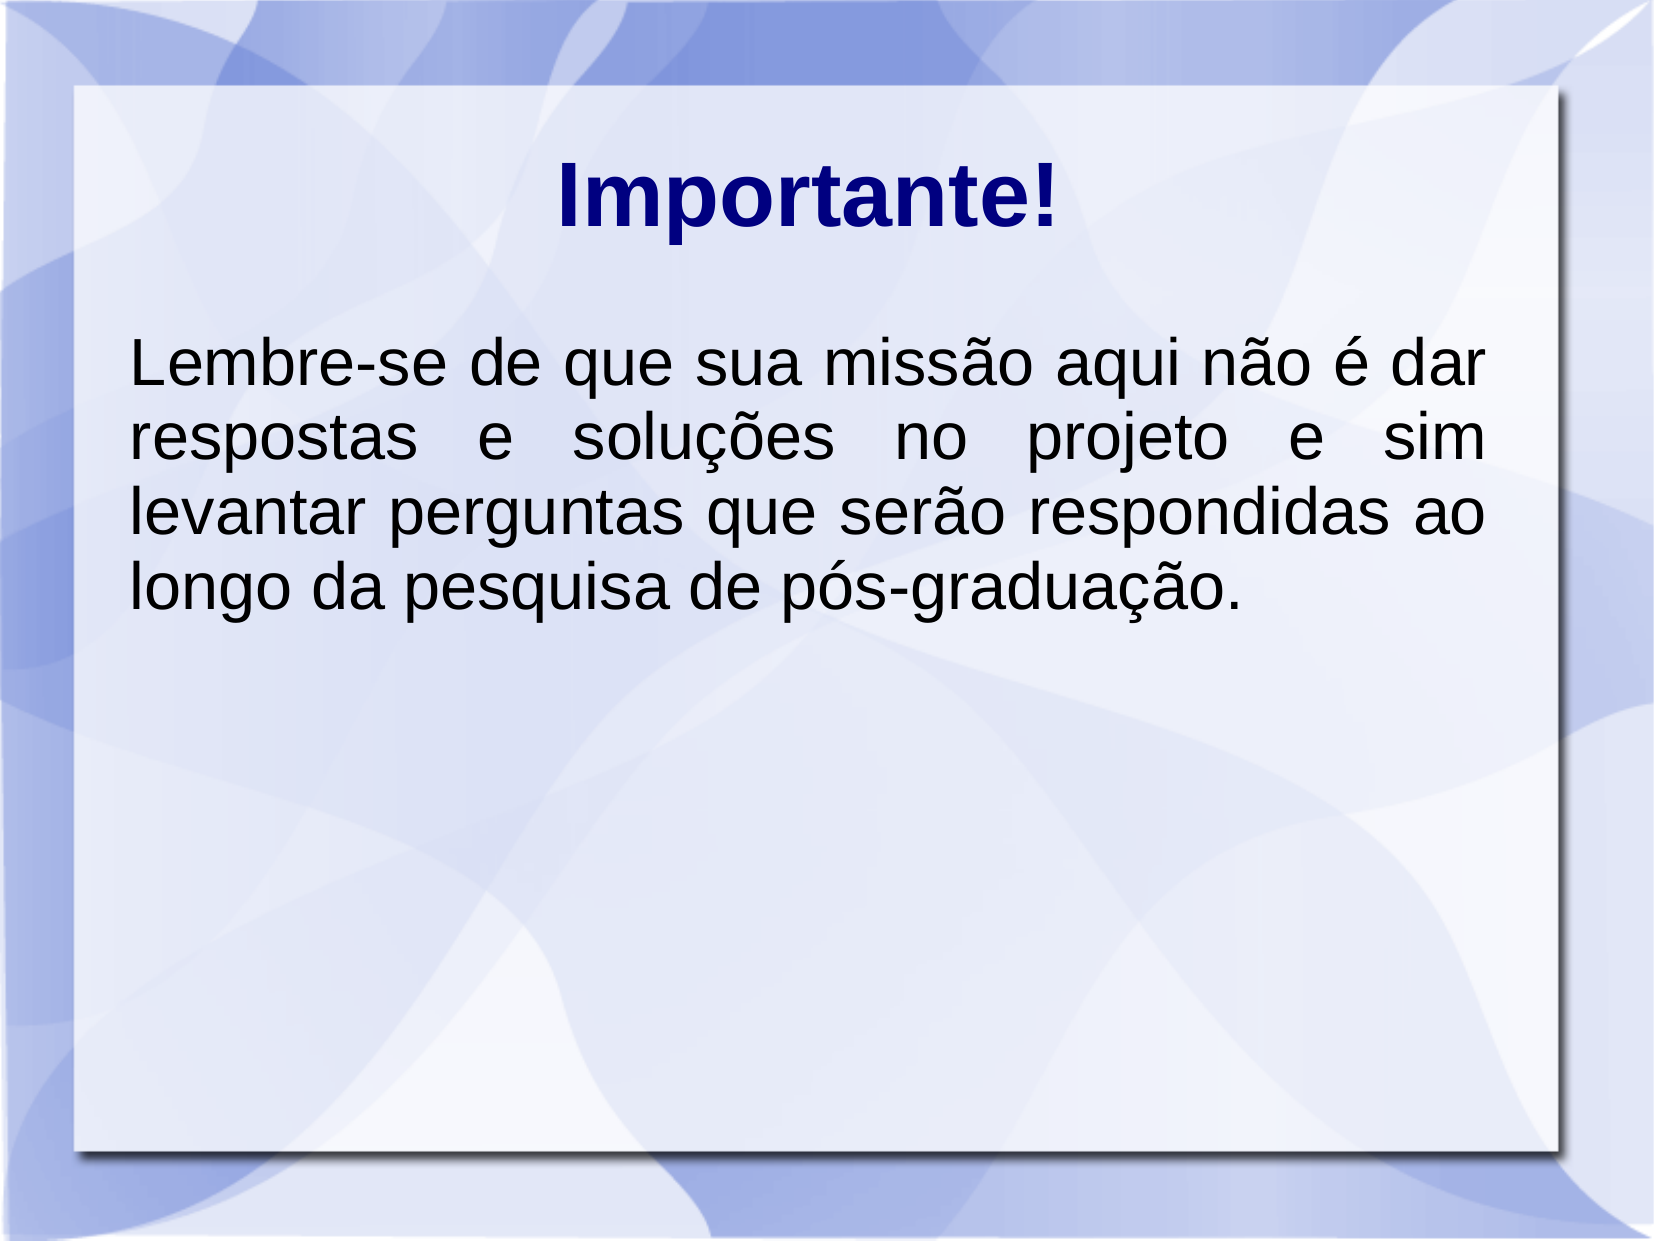

# Importante!
Lembre-se de que sua missão aqui não é dar respostas e soluções no projeto e sim levantar perguntas que serão respondidas ao longo da pesquisa de pós-graduação.